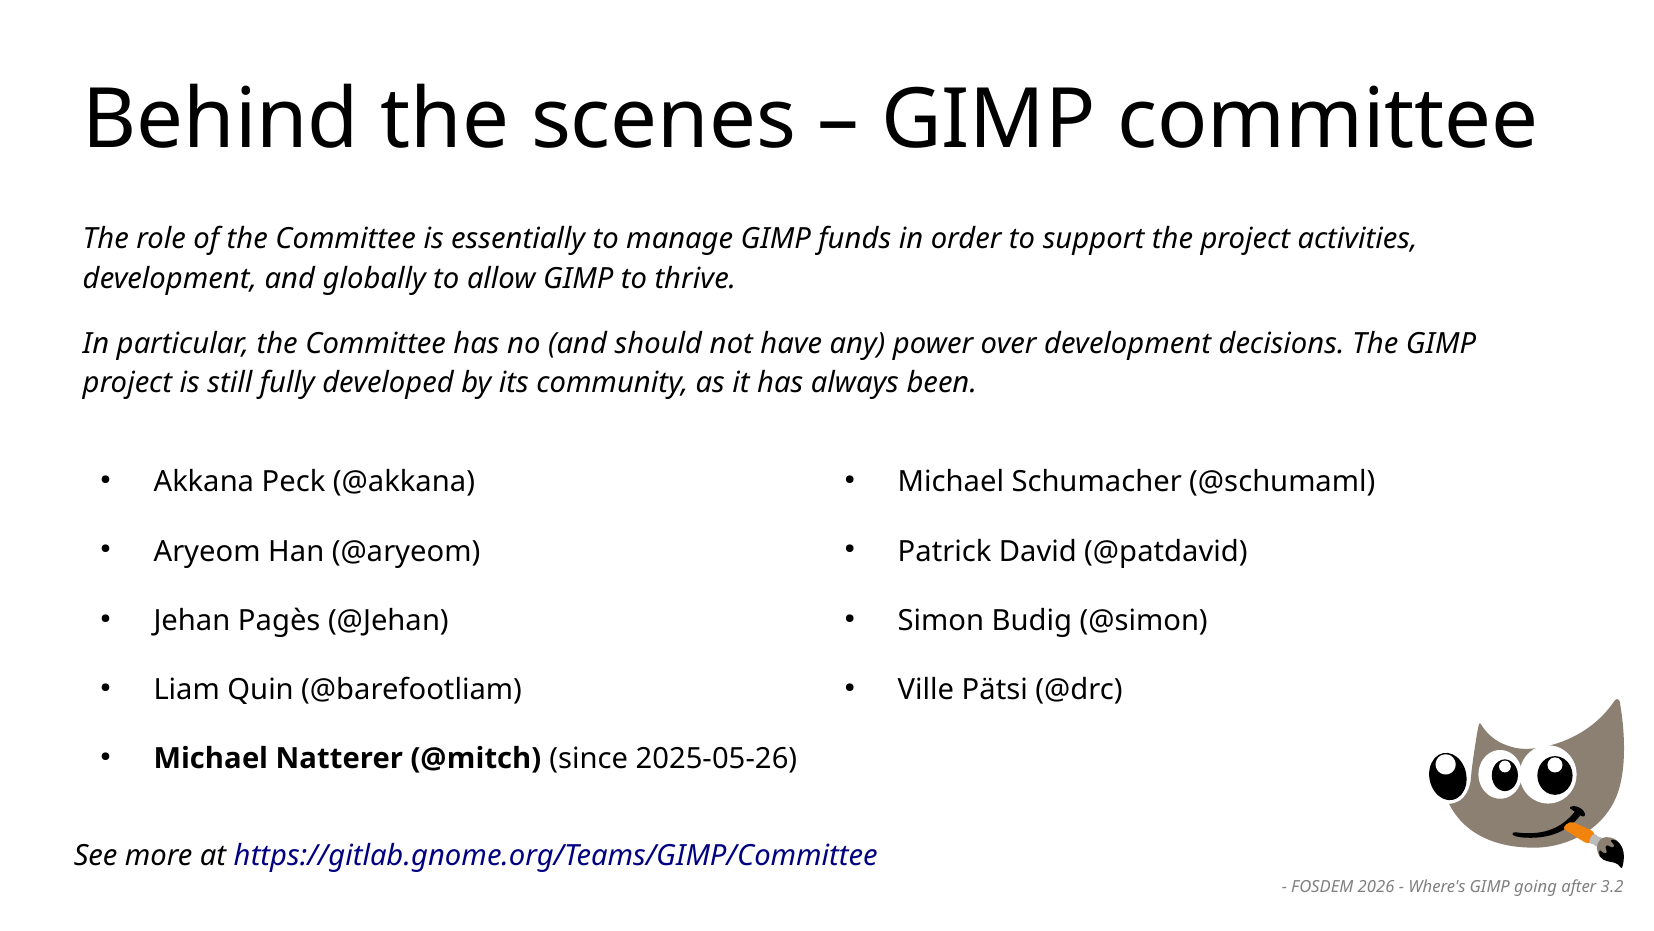

# Behind the scenes – GIMP committee
The role of the Committee is essentially to manage GIMP funds in order to support the project activities, development, and globally to allow GIMP to thrive.
In particular, the Committee has no (and should not have any) power over development decisions. The GIMP project is still fully developed by its community, as it has always been.
Akkana Peck (@akkana)
Aryeom Han (@aryeom)
Jehan Pagès (@Jehan)
Liam Quin (@barefootliam)
Michael Natterer (@mitch) (since 2025-05-26)
Michael Schumacher (@schumaml)
Patrick David (@patdavid)
Simon Budig (@simon)
Ville Pätsi (@drc)
See more at https://gitlab.gnome.org/Teams/GIMP/Committee